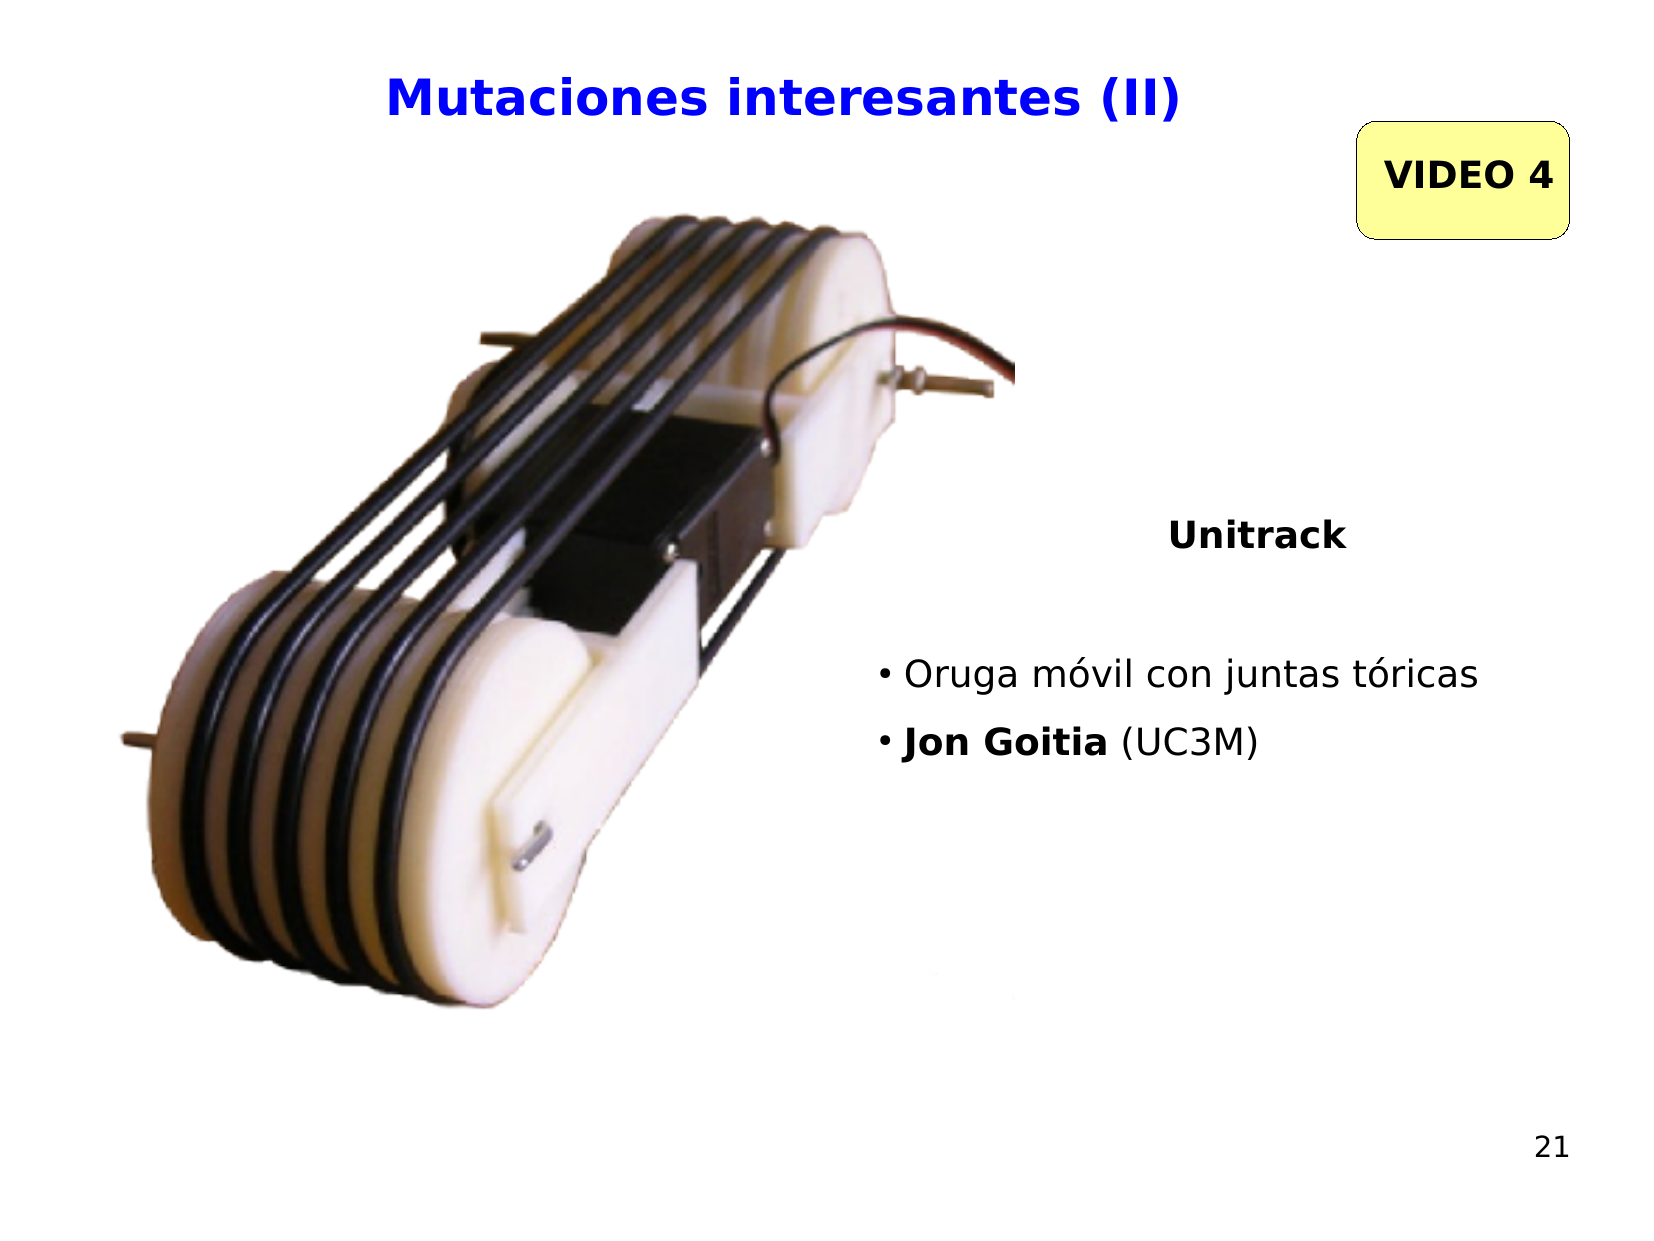

Mutaciones interesantes (II)
VIDEO 4
Unitrack
 Oruga móvil con juntas tóricas
 Jon Goitia (UC3M)
21